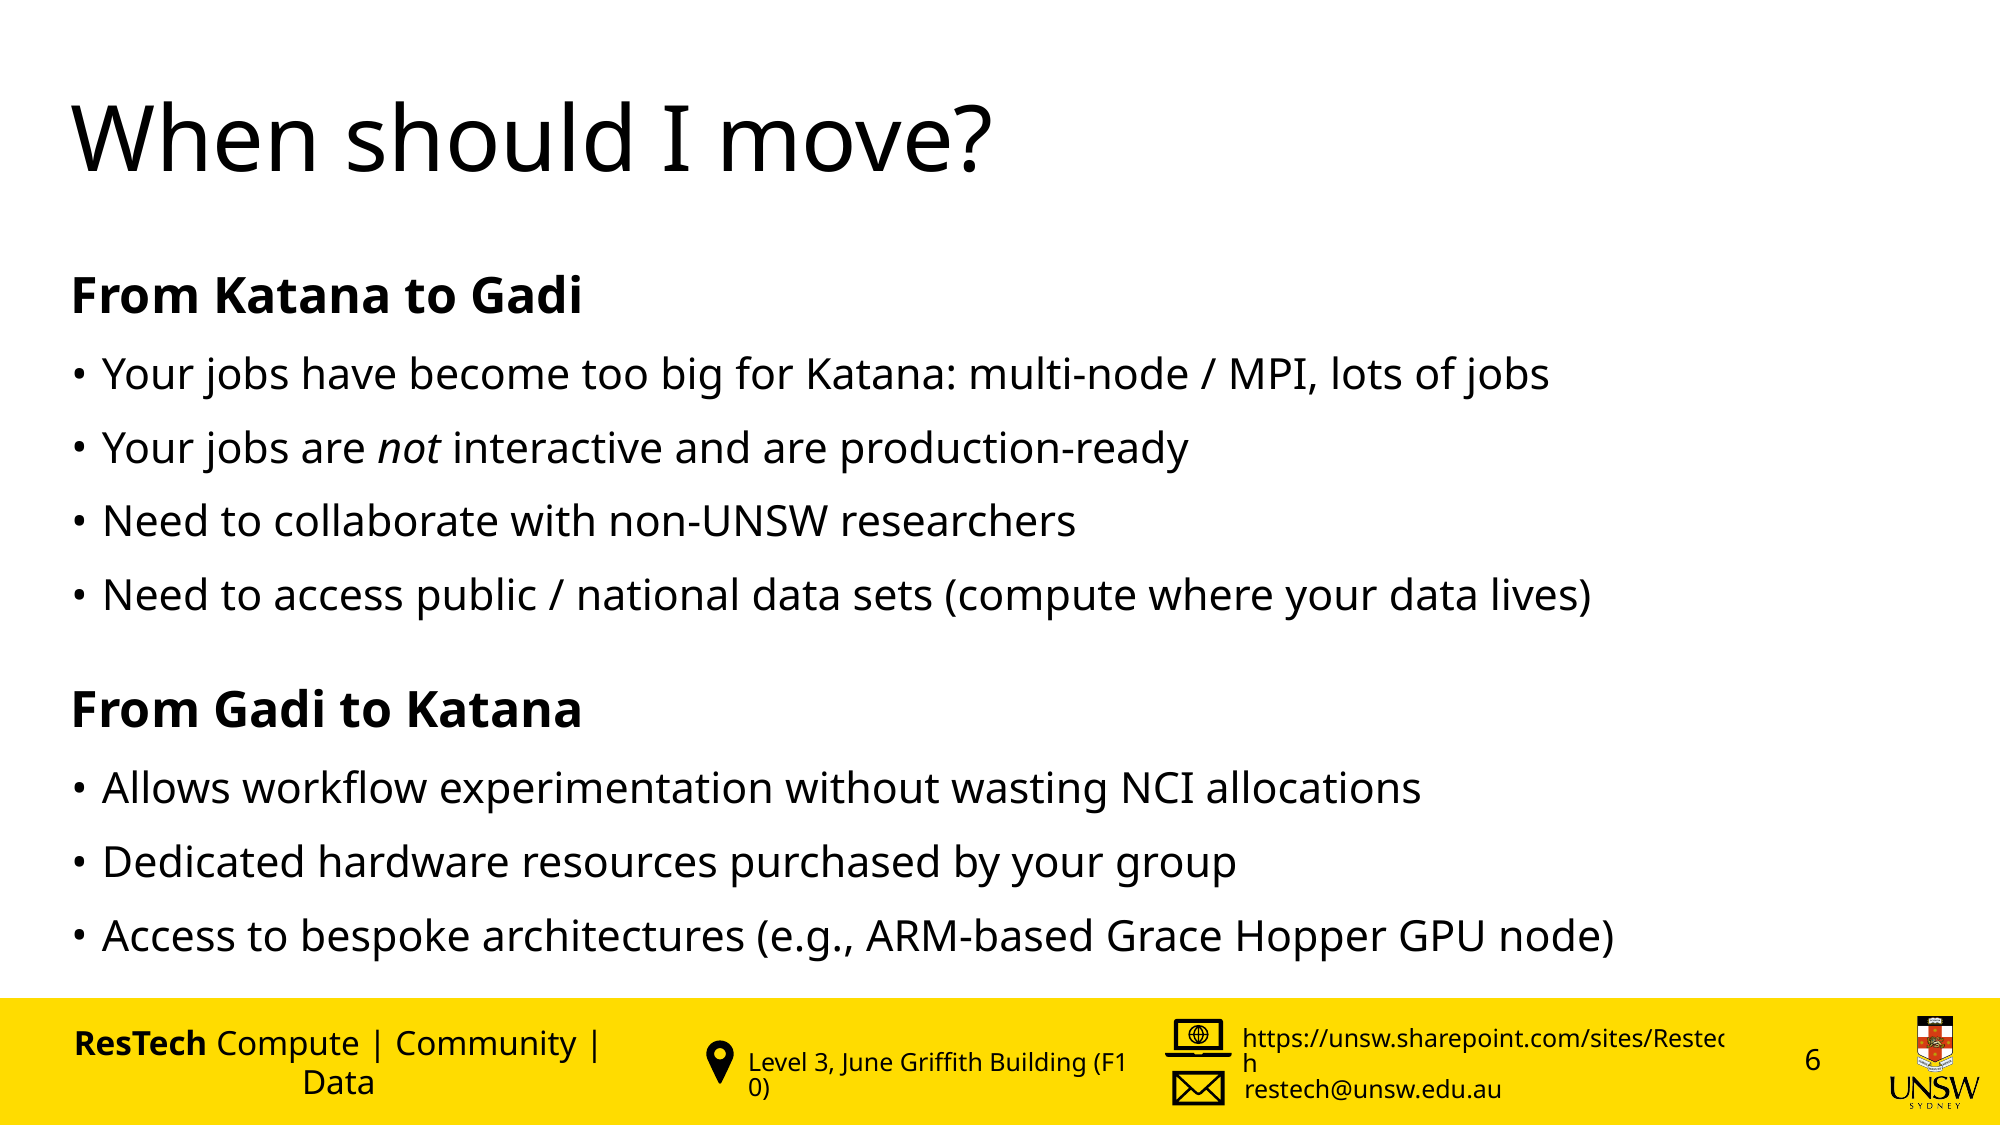

# When should I move?
From Katana to Gadi
Your jobs have become too big for Katana: multi-node / MPI, lots of jobs
Your jobs are not interactive and are production-ready
Need to collaborate with non-UNSW researchers
Need to access public / national data sets (compute where your data lives)
From Gadi to Katana
Allows workflow experimentation without wasting NCI allocations
Dedicated hardware resources purchased by your group
Access to bespoke architectures (e.g., ARM-based Grace Hopper GPU node)